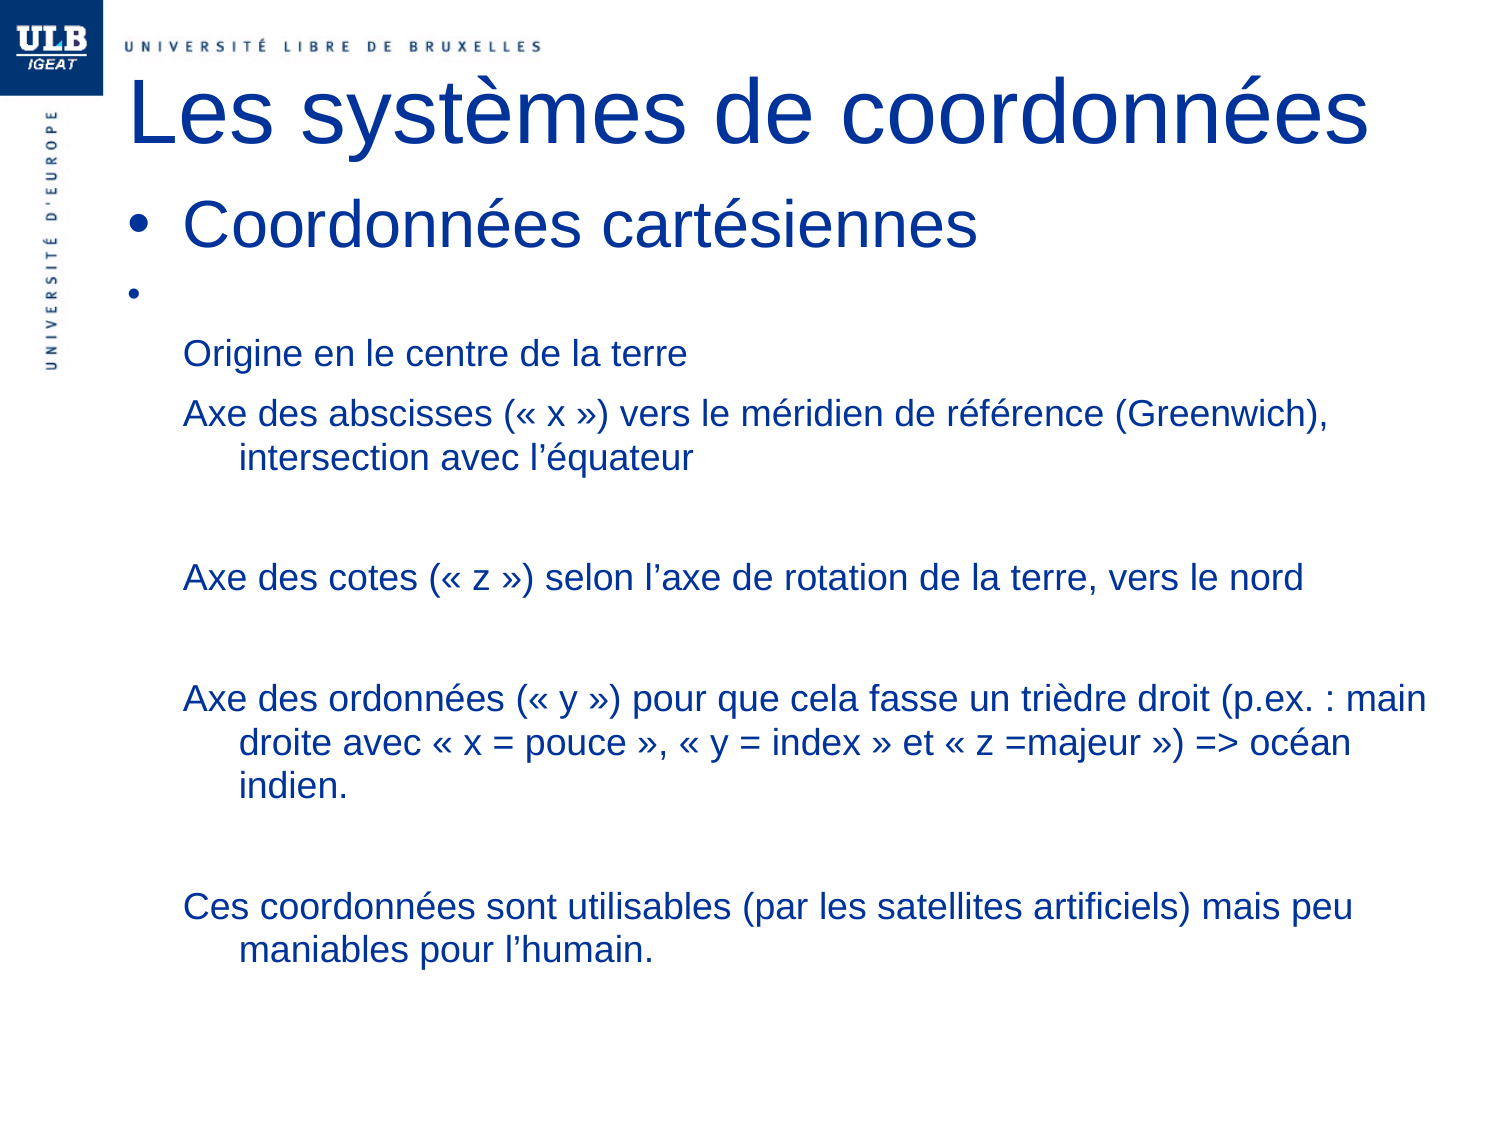

# Les systèmes de coordonnées
Coordonnées cartésiennes
Origine en le centre de la terre
Axe des abscisses (« x ») vers le méridien de référence (Greenwich), intersection avec l’équateur
Axe des cotes (« z ») selon l’axe de rotation de la terre, vers le nord
Axe des ordonnées (« y ») pour que cela fasse un trièdre droit (p.ex. : main droite avec « x = pouce », « y = index » et « z =majeur ») => océan indien.
Ces coordonnées sont utilisables (par les satellites artificiels) mais peu maniables pour l’humain.